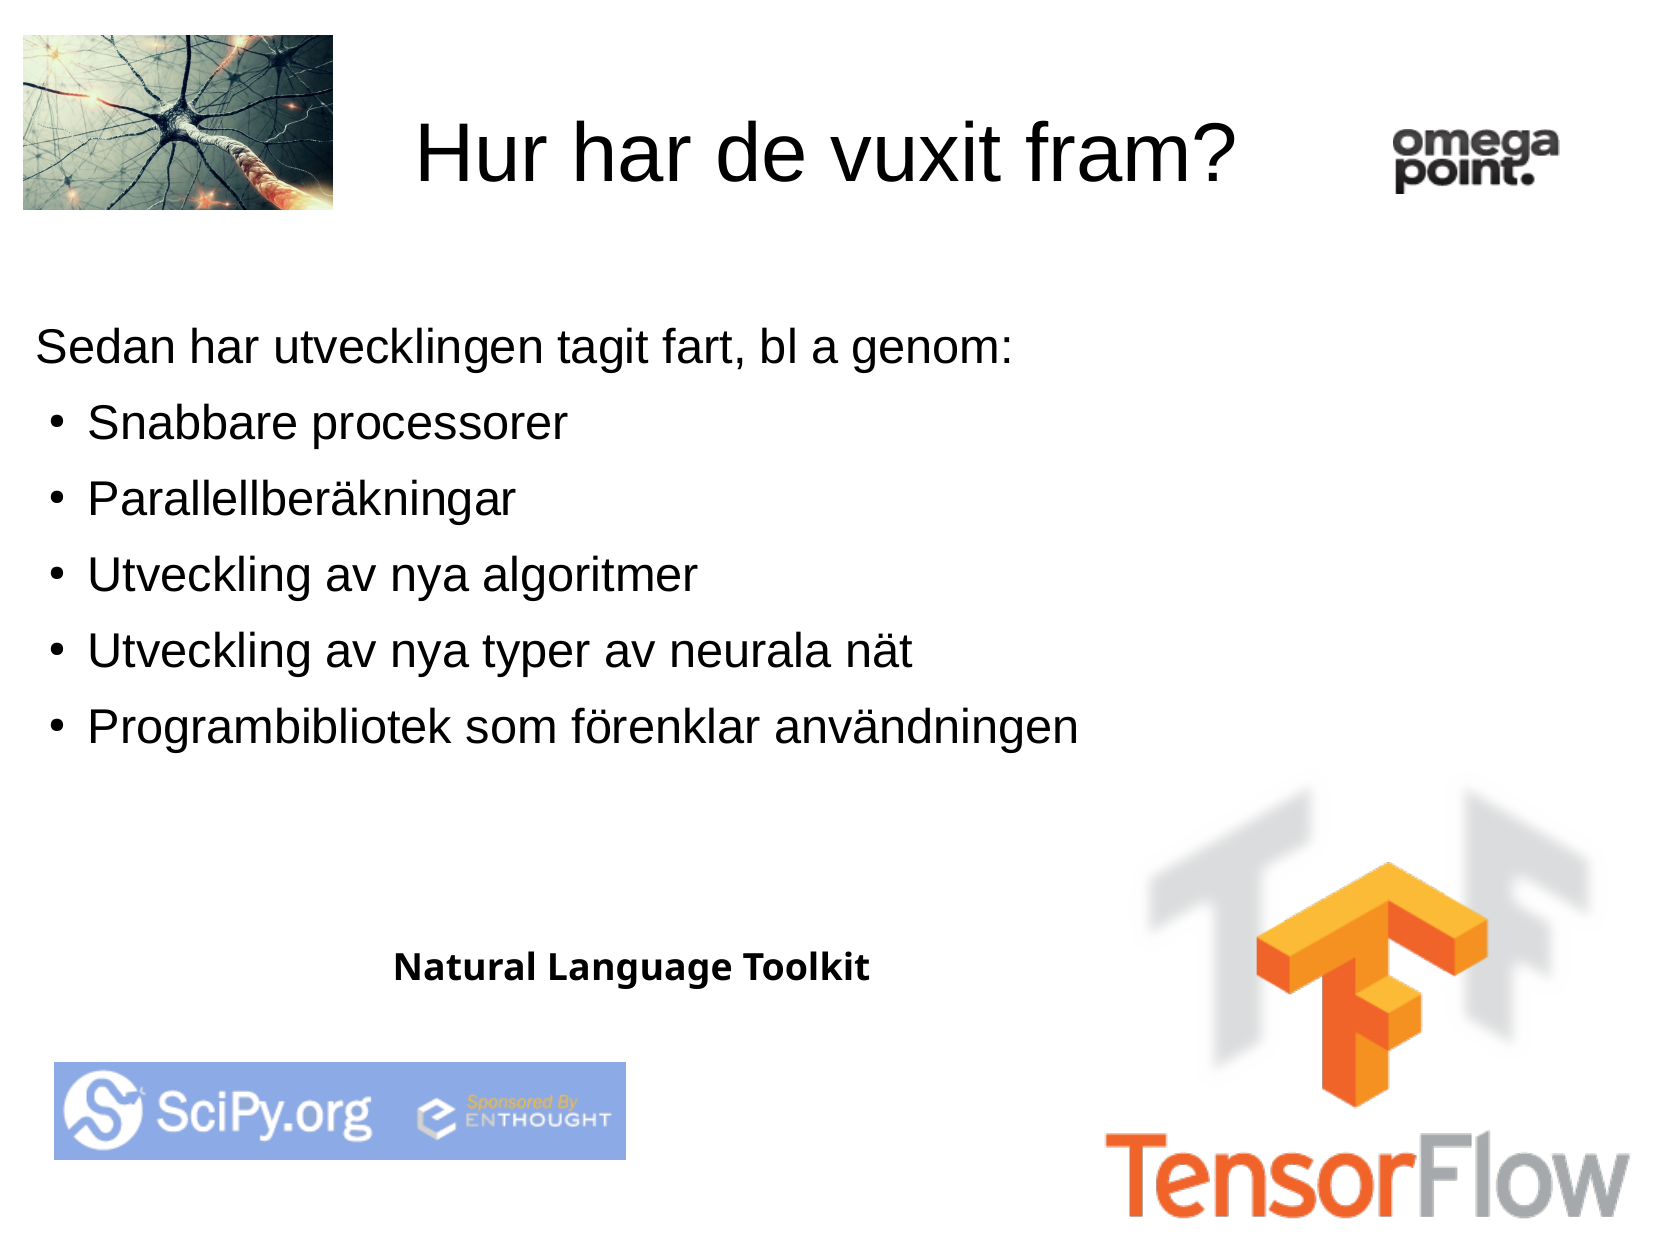

# Hur har de vuxit fram?
Sedan har utvecklingen tagit fart, bl a genom:
Snabbare processorer
Parallellberäkningar
Utveckling av nya algoritmer
Utveckling av nya typer av neurala nät
Programbibliotek som förenklar användningen
Natural Language Toolkit